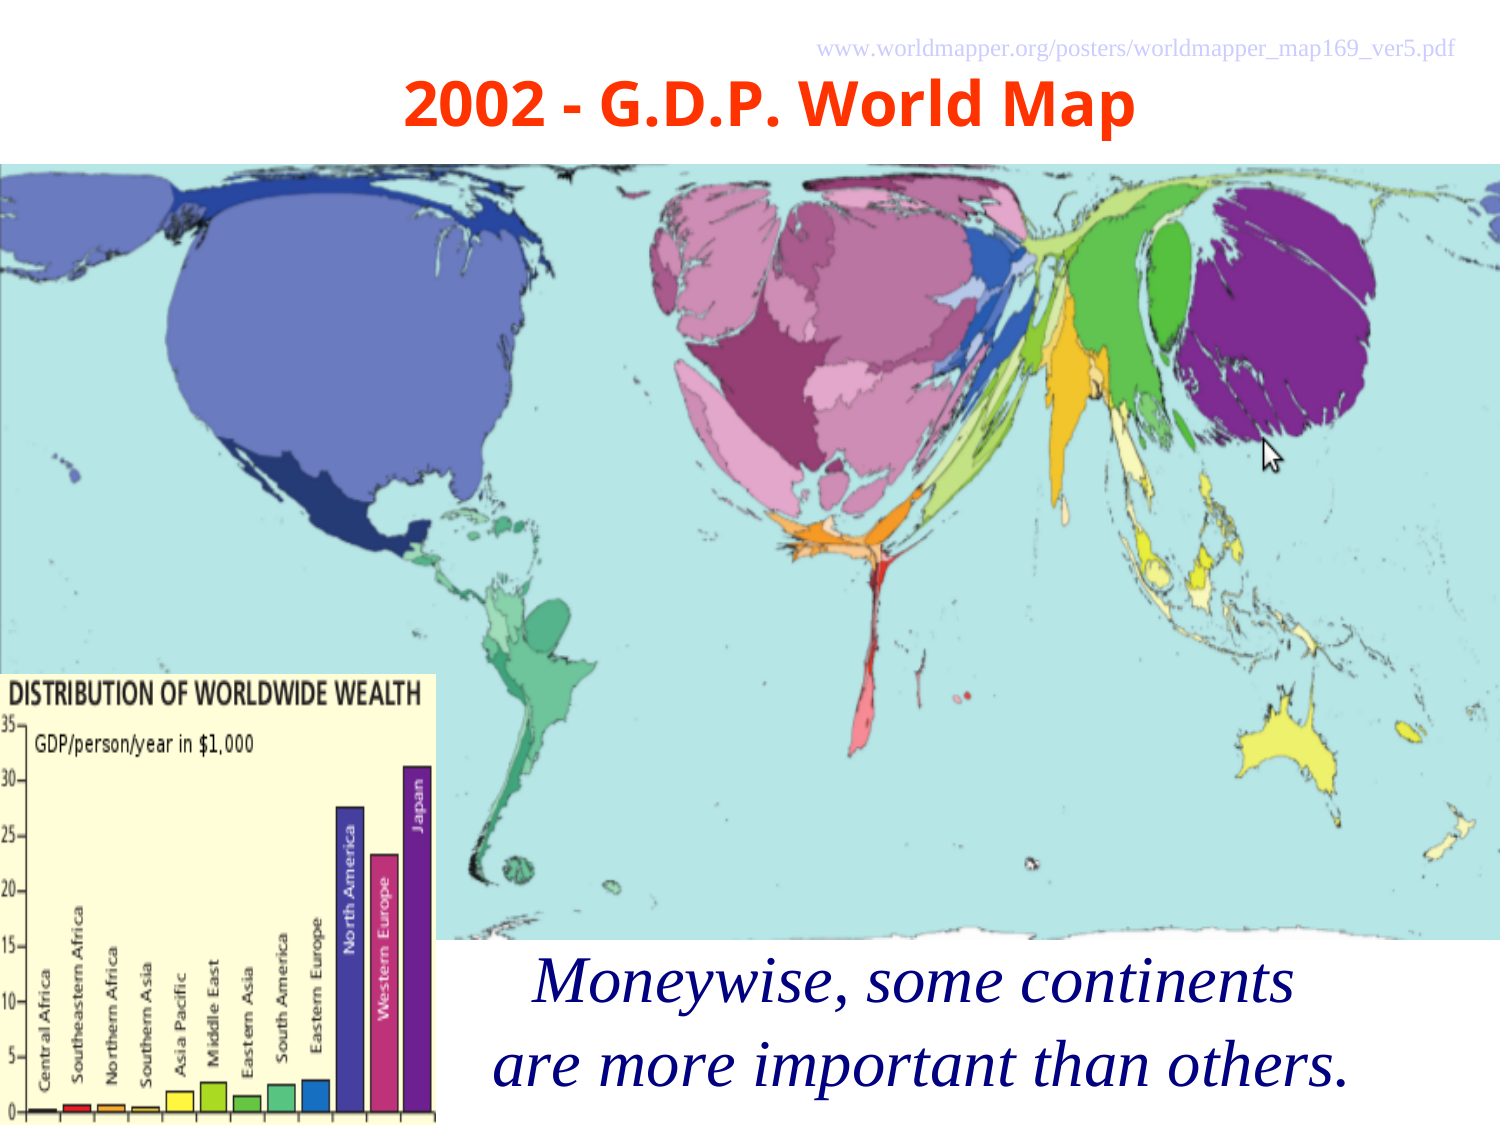

www.worldmapper.org/posters/worldmapper_map169_ver5.pdf
2002 - G.D.P. World Map
Moneywise, some continents
are more important than others.